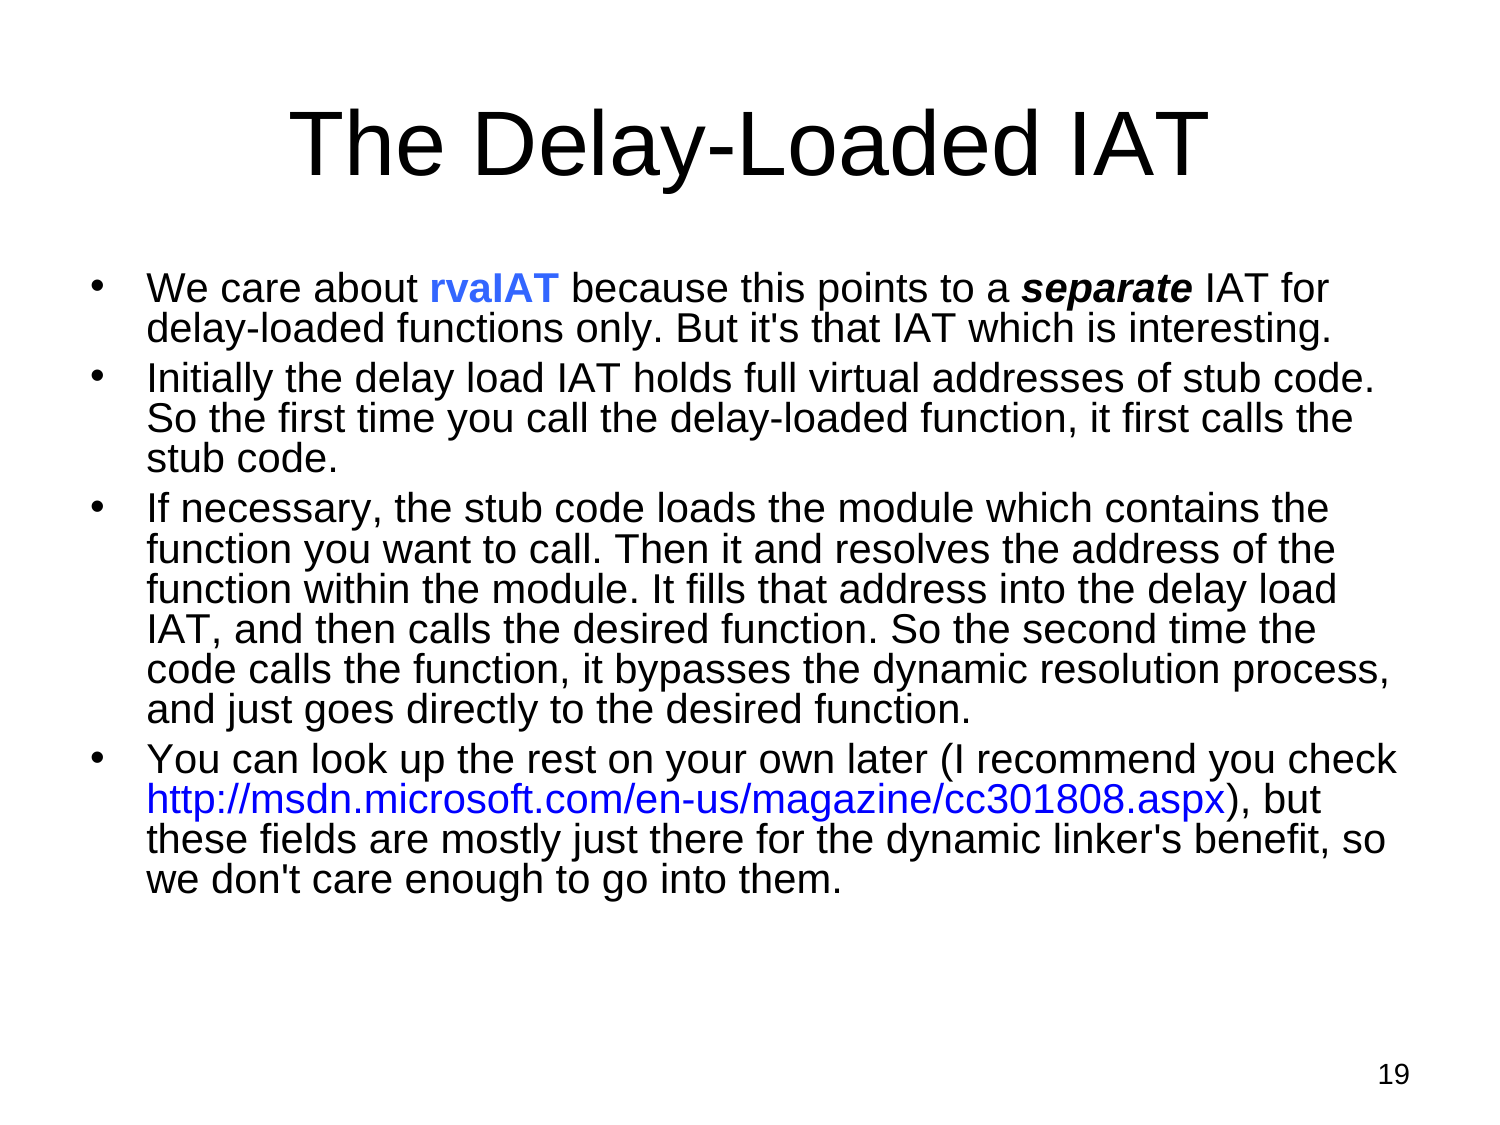

# The Delay-Loaded IAT
We care about rvaIAT because this points to a separate IAT for delay-loaded functions only. But it's that IAT which is interesting.
Initially the delay load IAT holds full virtual addresses of stub code. So the first time you call the delay-loaded function, it first calls the stub code.
If necessary, the stub code loads the module which contains the function you want to call. Then it and resolves the address of the function within the module. It fills that address into the delay load IAT, and then calls the desired function. So the second time the code calls the function, it bypasses the dynamic resolution process, and just goes directly to the desired function.
You can look up the rest on your own later (I recommend you check http://msdn.microsoft.com/en-us/magazine/cc301808.aspx), but these fields are mostly just there for the dynamic linker's benefit, so we don't care enough to go into them.